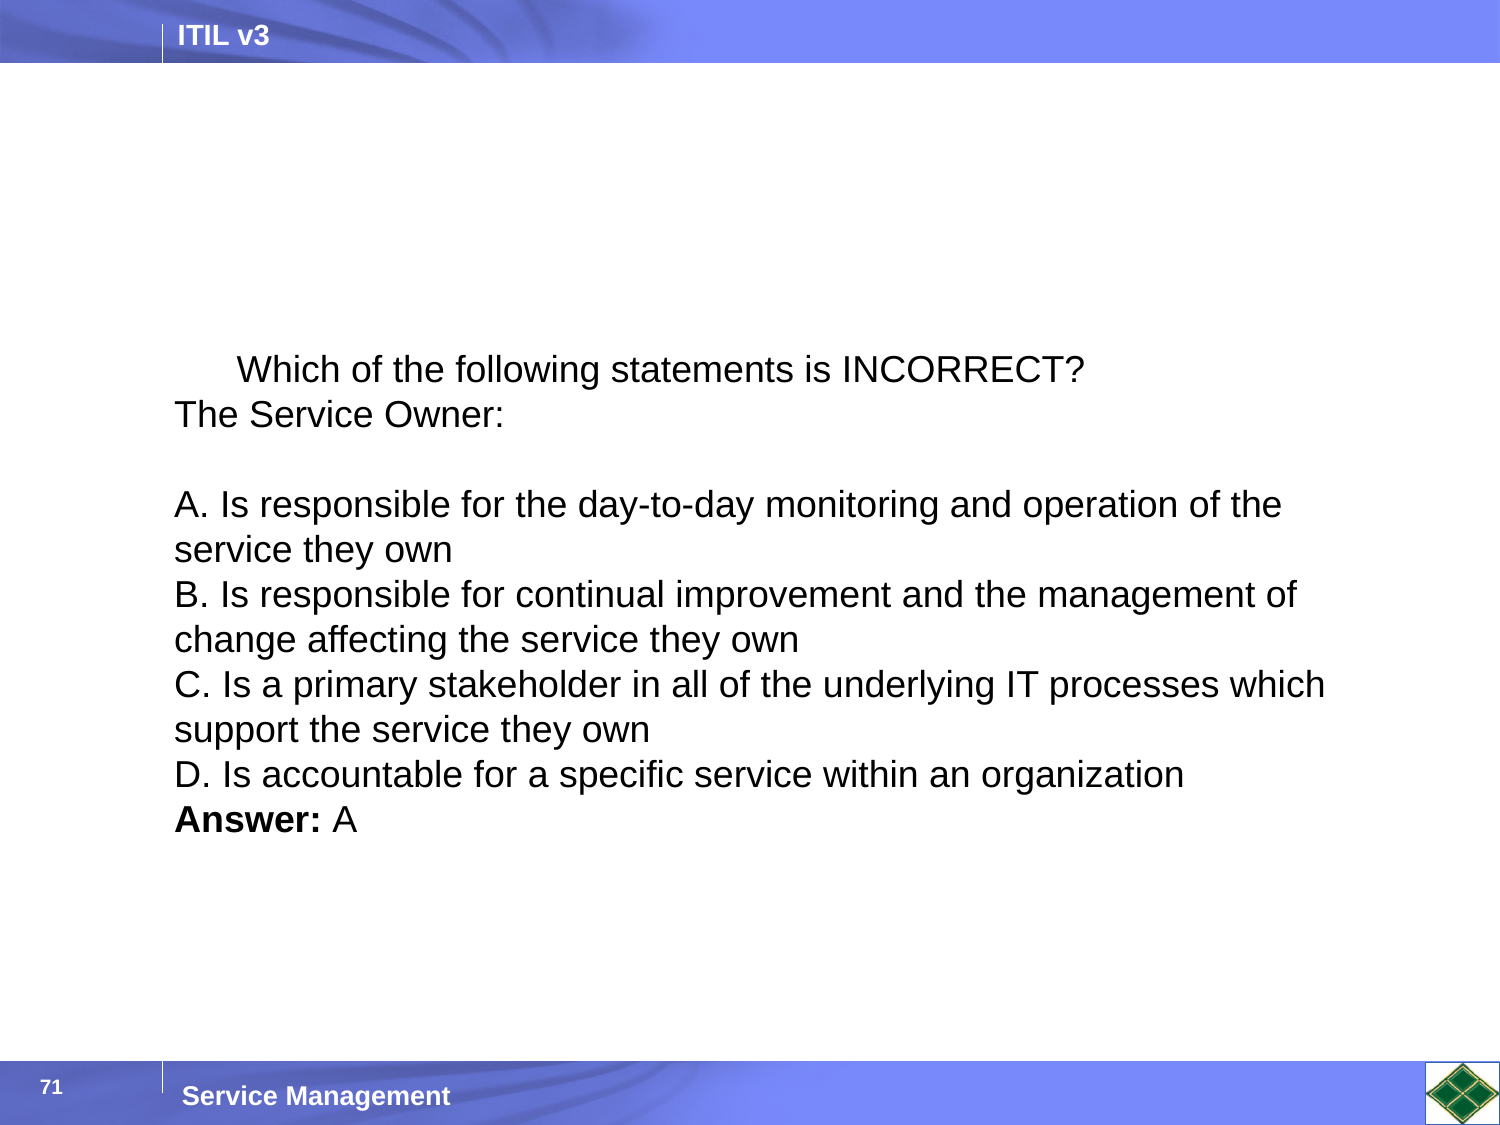

96. Which of the following statements is INCORRECT?
The Service Owner:
A. Is responsible for the day-to-day monitoring and operation of the service they own
B. Is responsible for continual improvement and the management of change affecting the service they own
C. Is a primary stakeholder in all of the underlying IT processes which support the service they own
D. Is accountable for a specific service within an organization
Answer: A